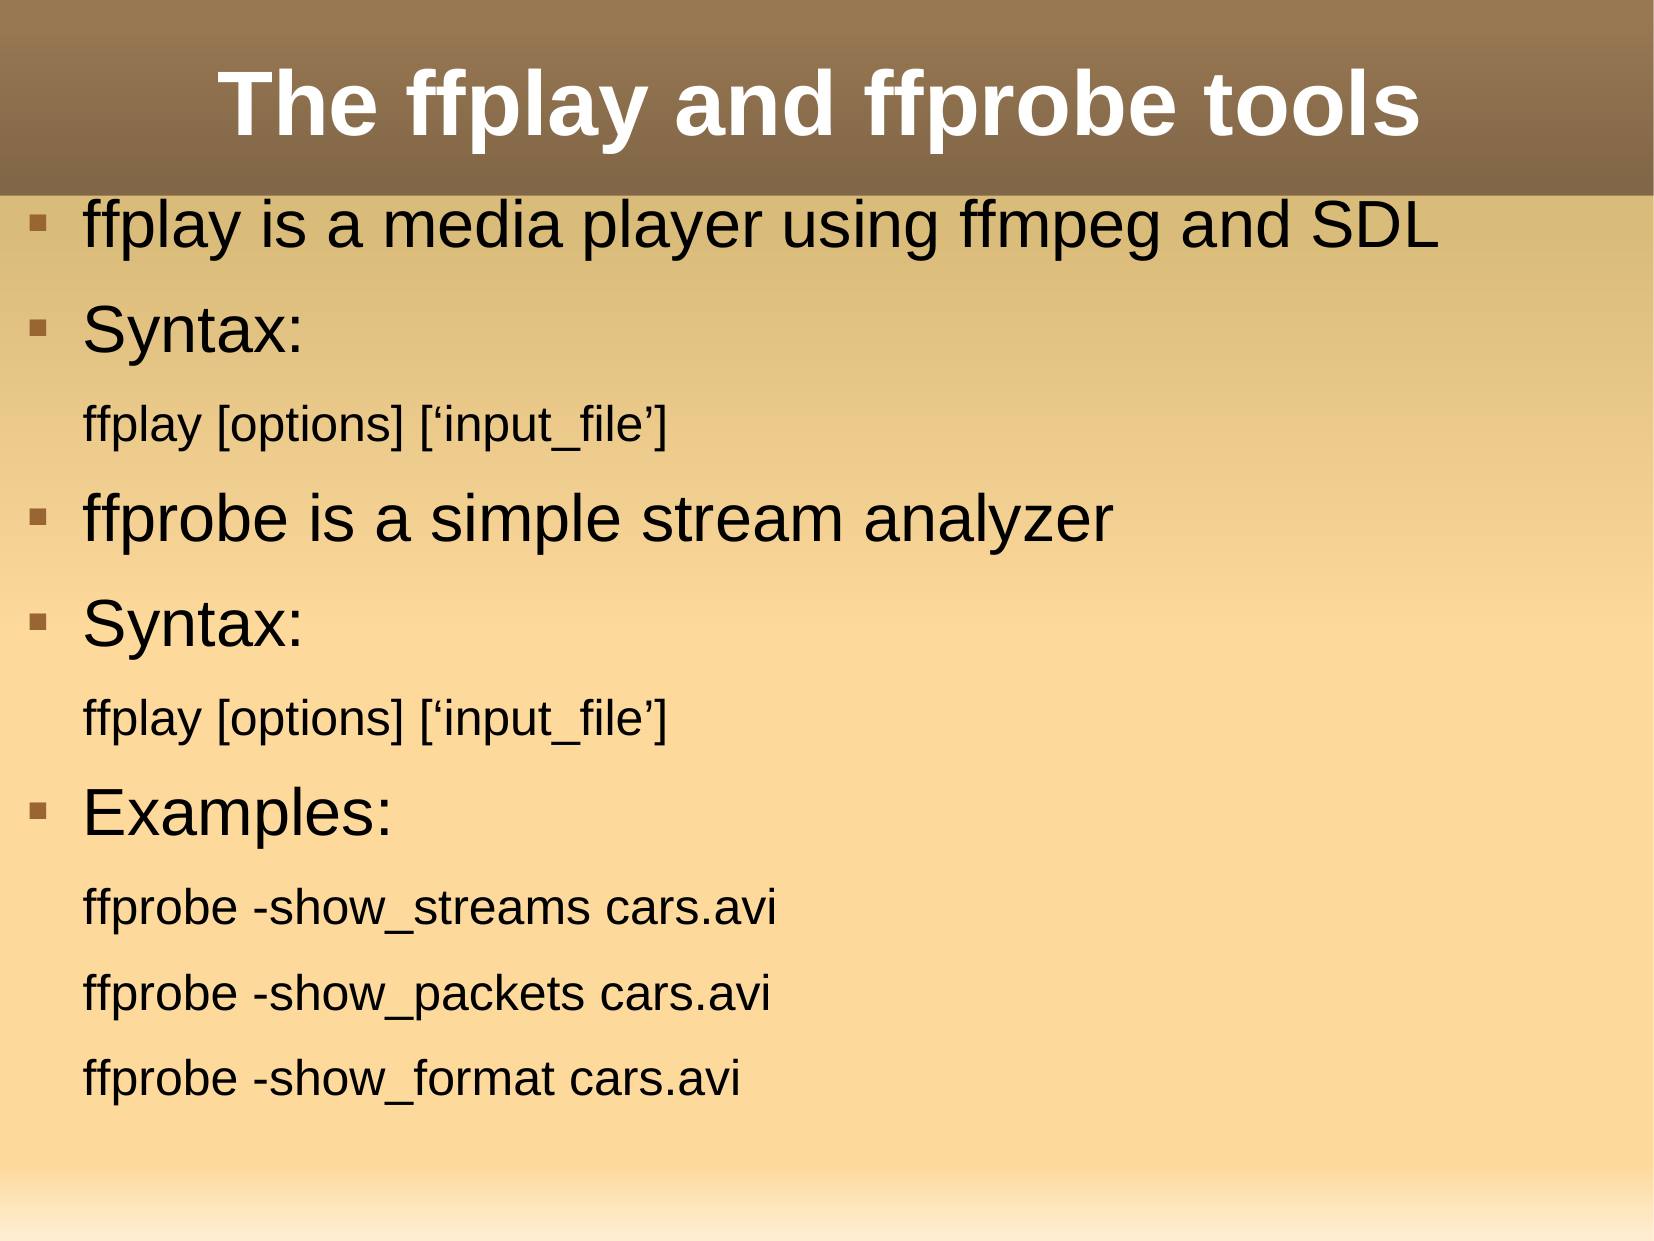

# The ffplay and ffprobe tools
ffplay is a media player using ffmpeg and SDL
Syntax:
ffplay [options] [‘input_file’]
ffprobe is a simple stream analyzer
Syntax:
ffplay [options] [‘input_file’]
Examples:
ffprobe -show_streams cars.avi
ffprobe -show_packets cars.avi
ffprobe -show_format cars.avi